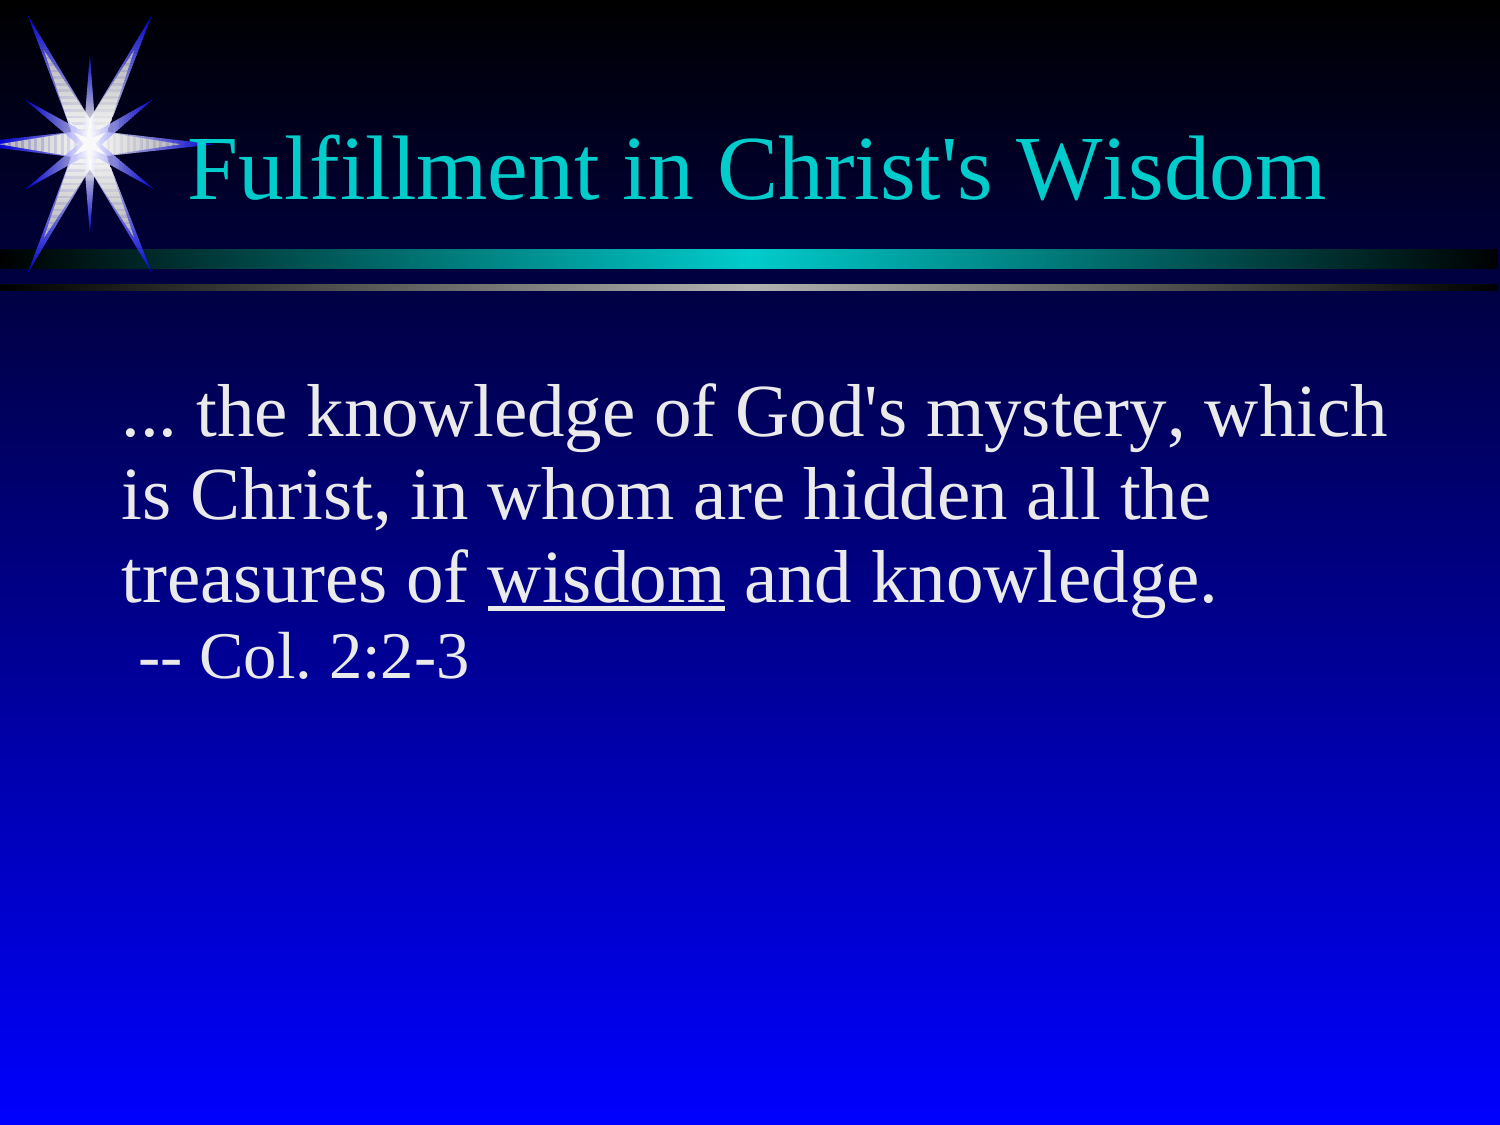

# Fulfillment in Christ's Wisdom
... the knowledge of God's mystery, which is Christ, in whom are hidden all the treasures of wisdom and knowledge.
 -- Col. 2:2-3